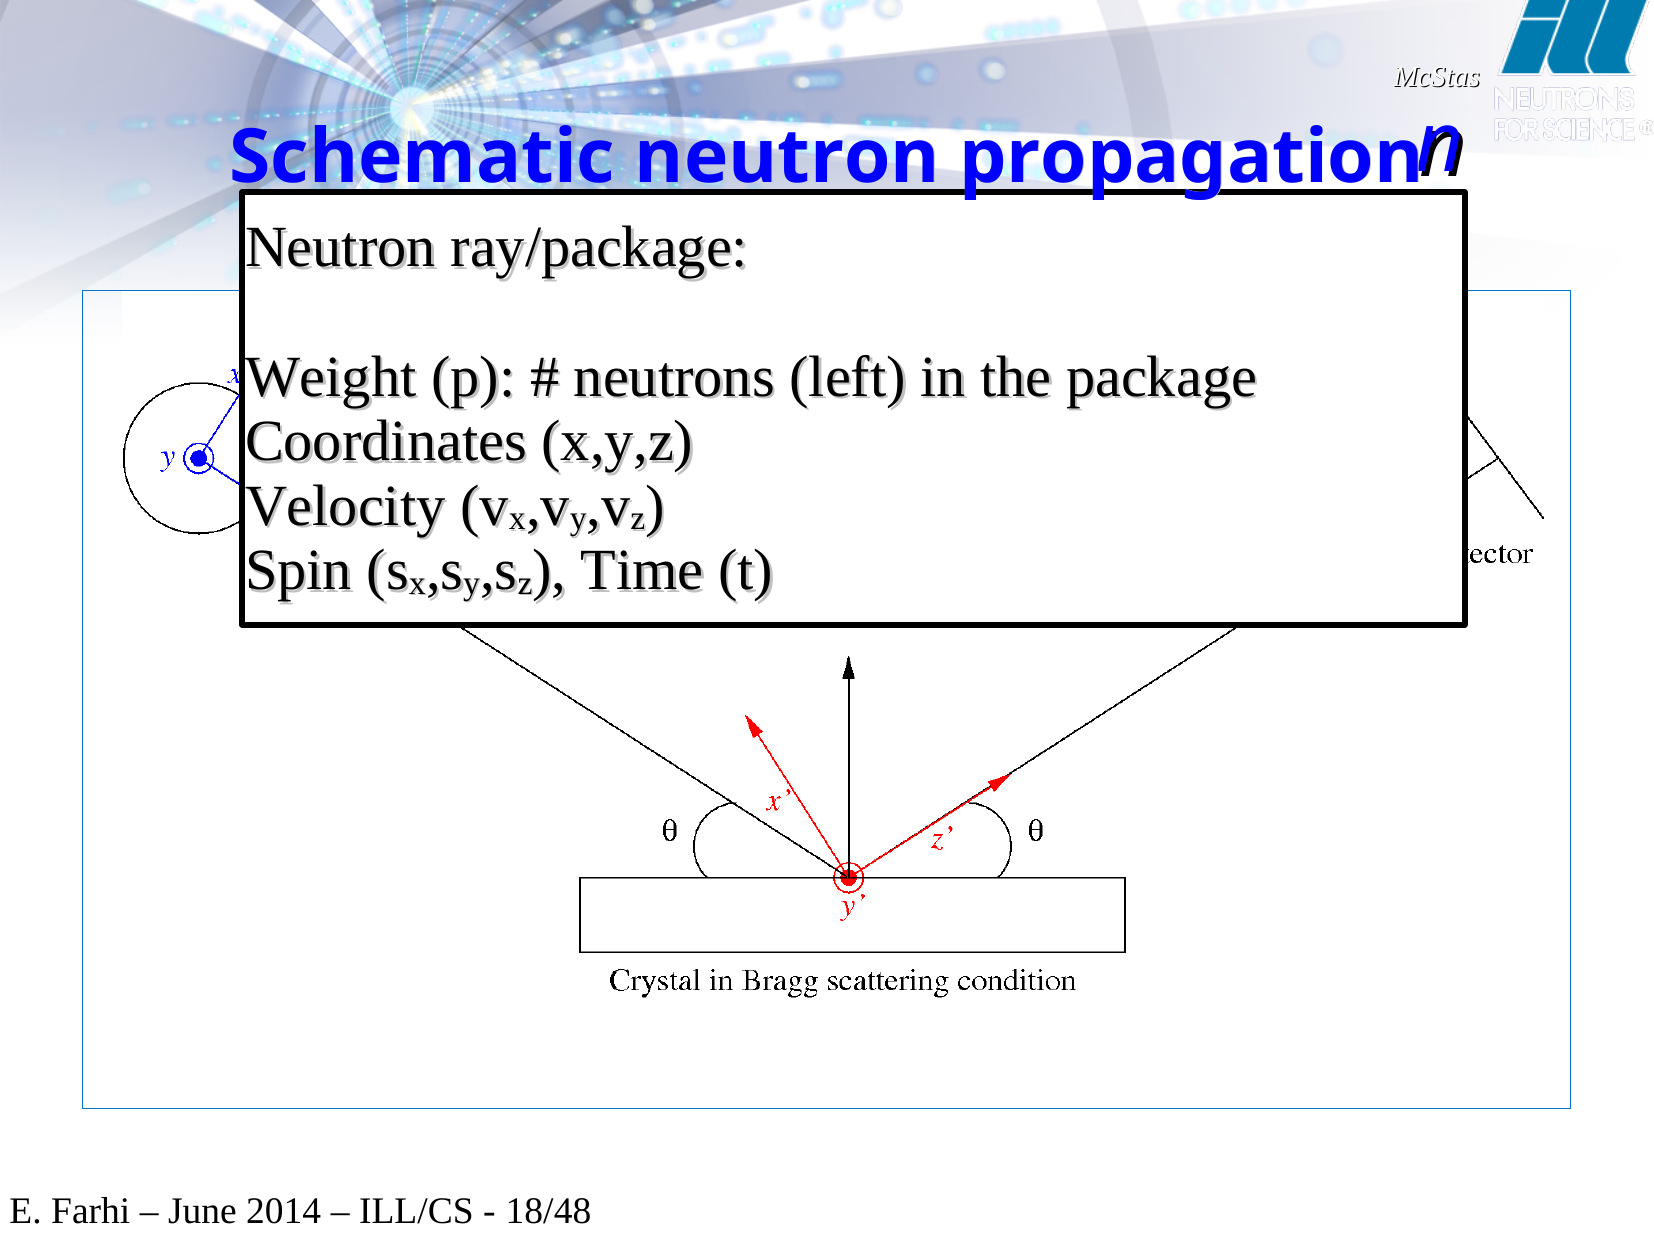

Schematic neutron propagation
McStas
n
Neutron ray/package:
Weight (p): # neutrons (left) in the package
Coordinates (x,y,z)
Velocity (vx,vy,vz)
Spin (sx,sy,sz), Time (t)
#